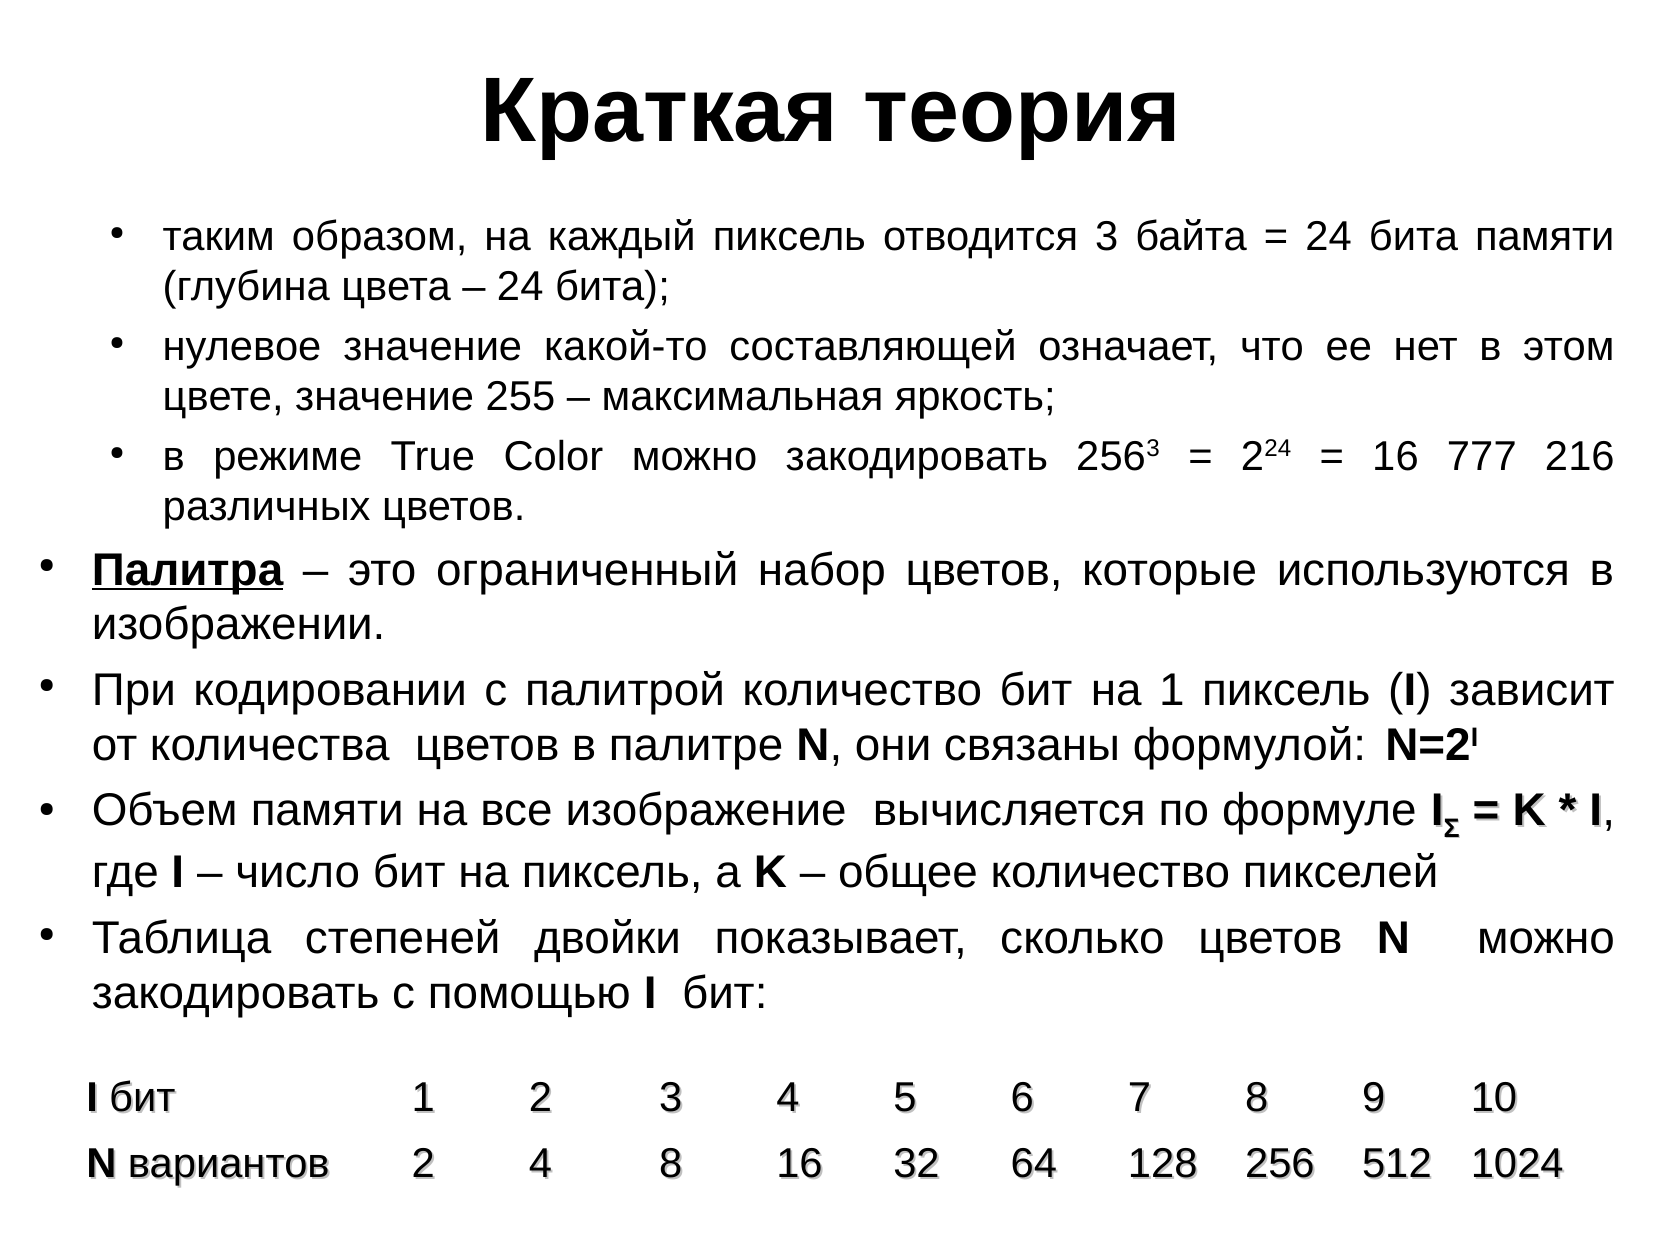

# Краткая теория
таким образом, на каждый пиксель отводится 3 байта = 24 бита памяти (глубина цвета – 24 бита);
нулевое значение какой-то составляющей означает, что ее нет в этом цвете, значение 255 – максимальная яркость;
в режиме True Color можно закодировать 2563 = 224 = 16 777 216 различных цветов.
Палитра – это ограниченный набор цветов, которые используются в изображении.
При кодировании с палитрой количество бит на 1 пиксель (I) зависит от количества цветов в палитре N, они связаны формулой:	N=2I
Объем памяти на все изображение вычисляется по формуле IΣ = K * I, где I – число бит на пиксель, а K – общее количество пикселей
Таблица степеней двойки показывает, сколько цветов N можно закодировать с помощью I бит:
| I бит | 1 | 2 | 3 | 4 | 5 | 6 | 7 | 8 | 9 | 10 |
| --- | --- | --- | --- | --- | --- | --- | --- | --- | --- | --- |
| N вариантов | 2 | 4 | 8 | 16 | 32 | 64 | 128 | 256 | 512 | 1024 |